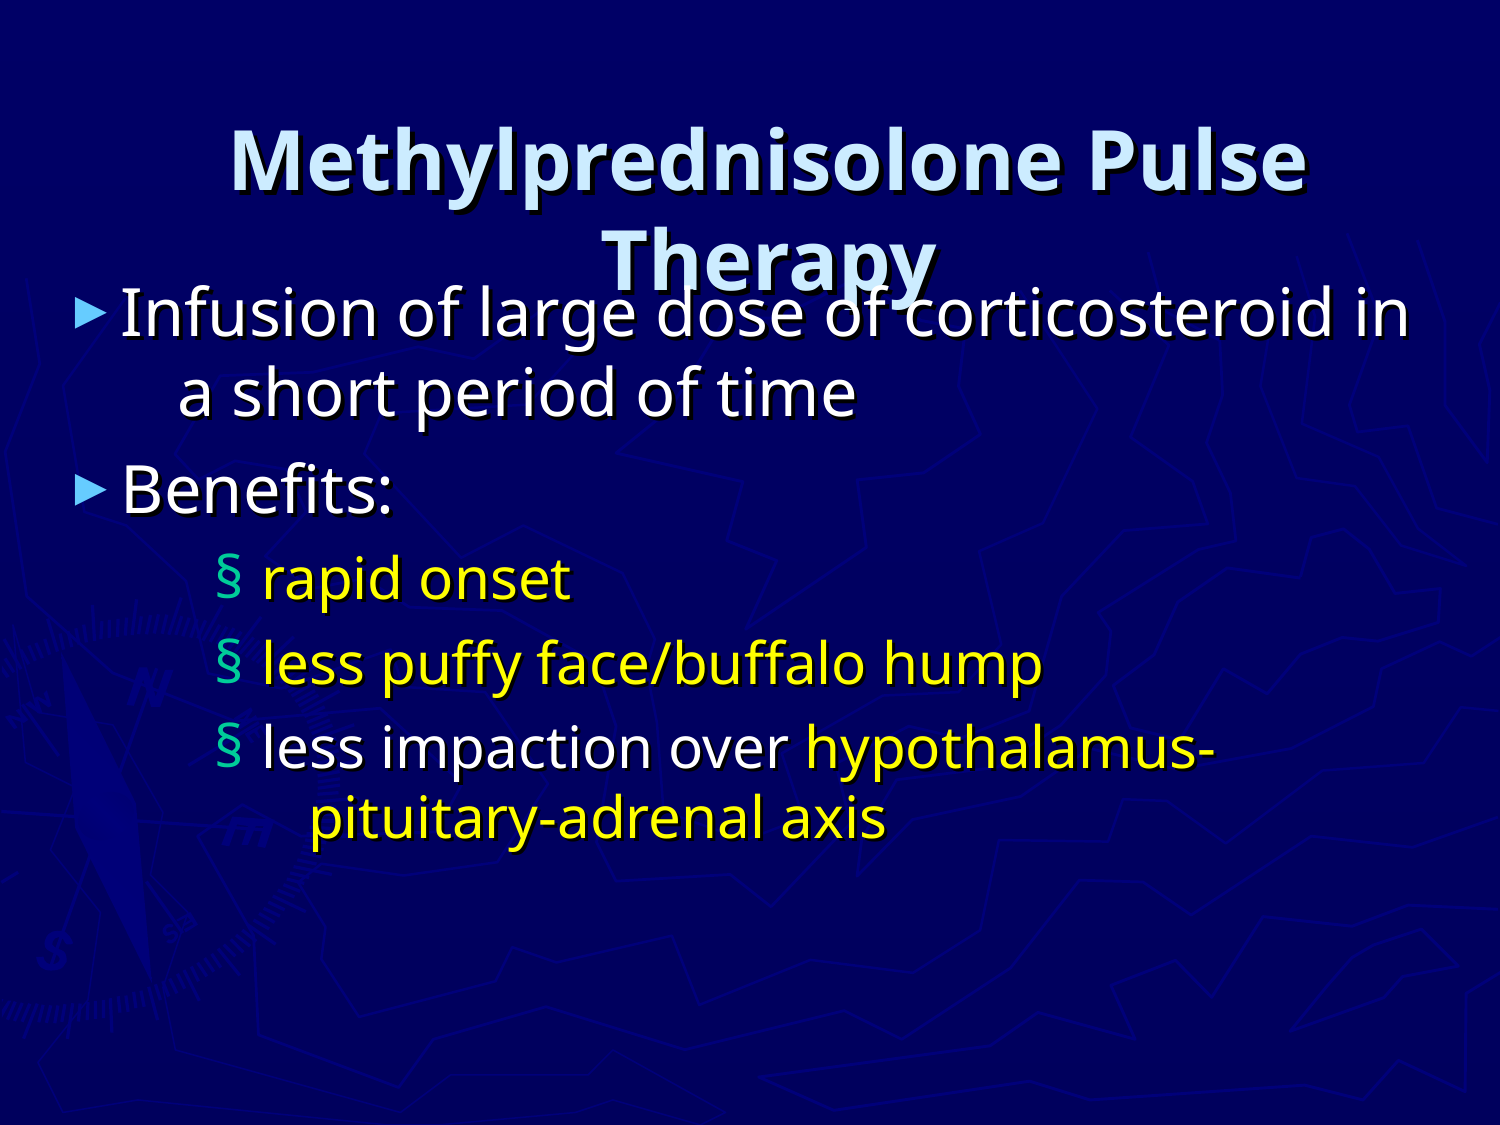

# Methylprednisolone Pulse Therapy
Infusion of large dose of corticosteroid in a short period of time
Benefits:
rapid onset
less puffy face/buffalo hump
less impaction over hypothalamus-pituitary-adrenal axis